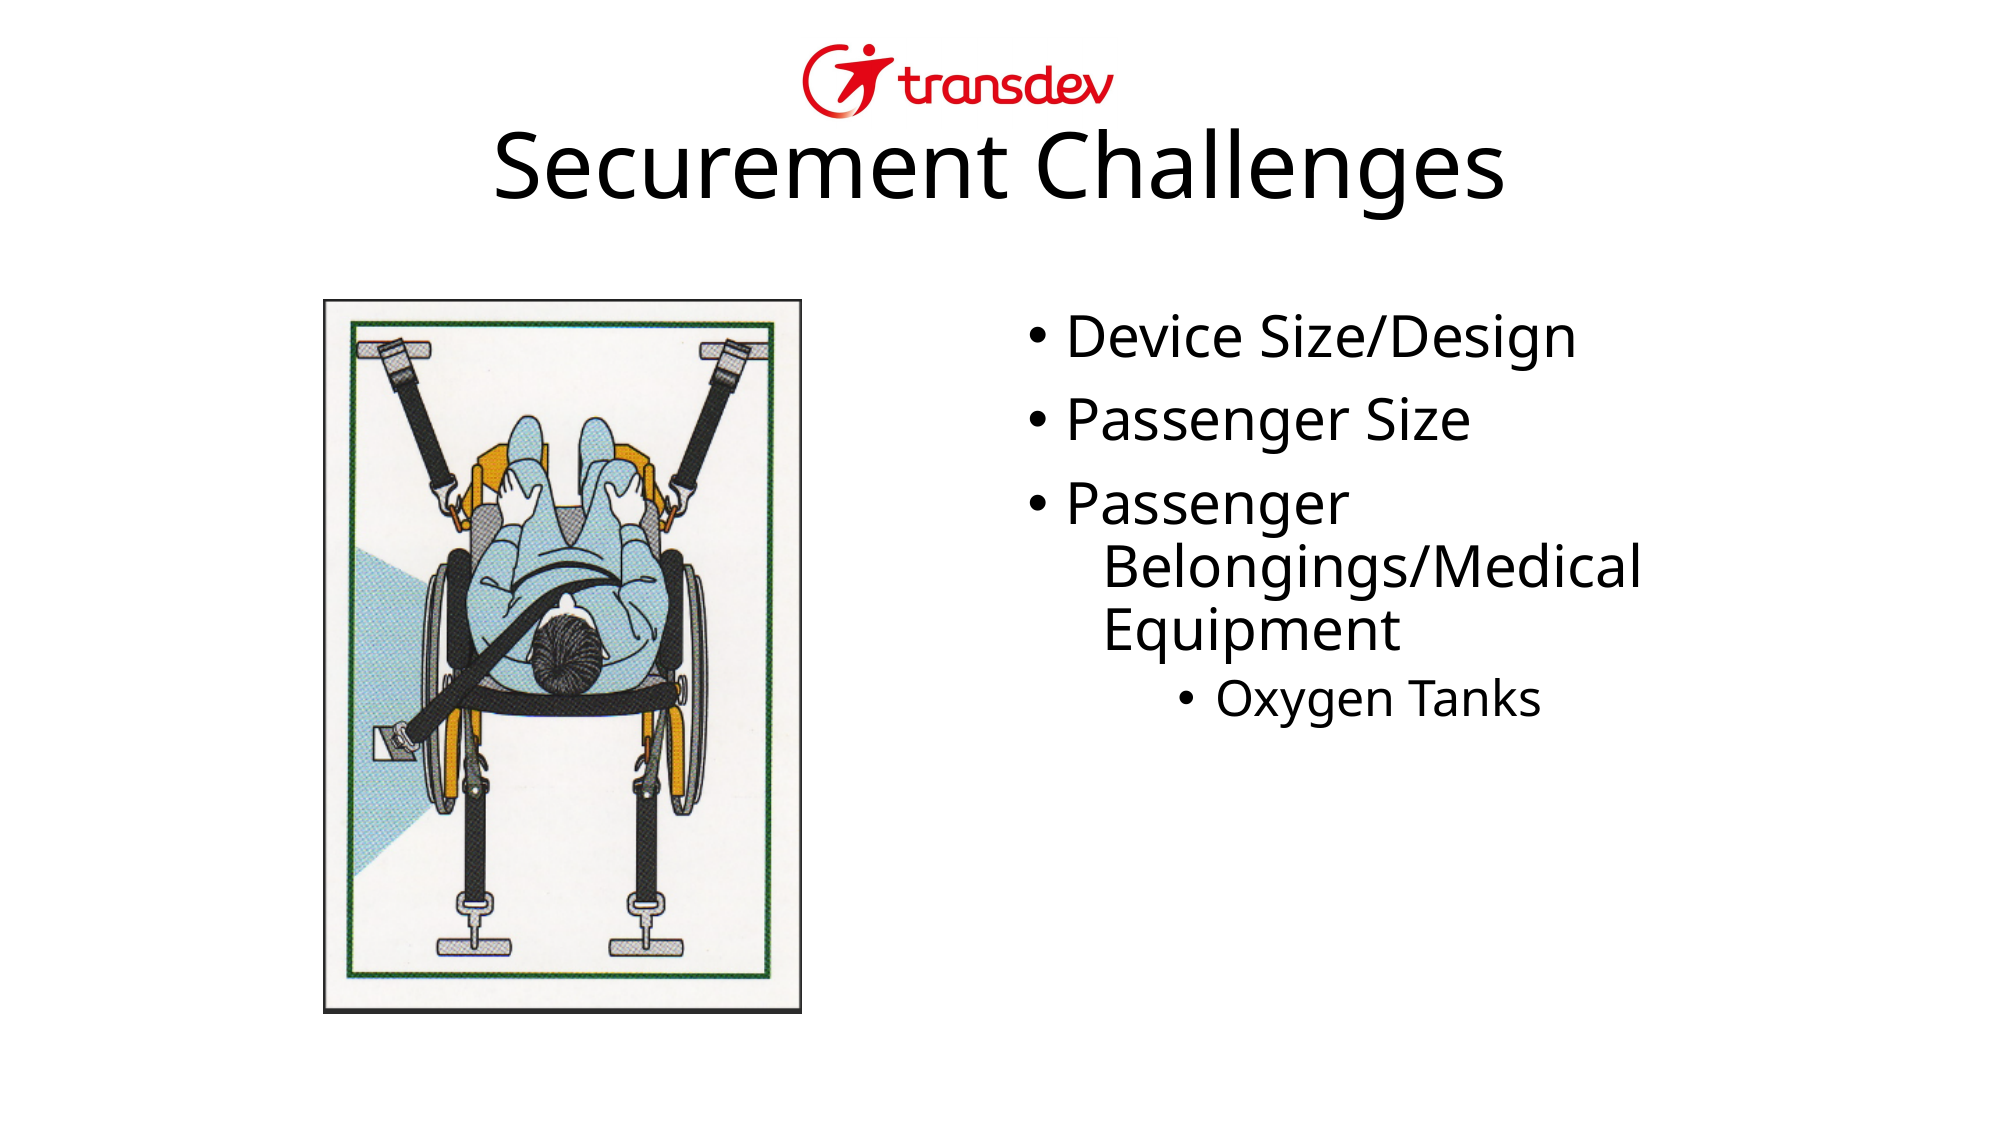

# Securement Challenges
Device Size/Design
Passenger Size
Passenger Belongings/Medical Equipment
Oxygen Tanks